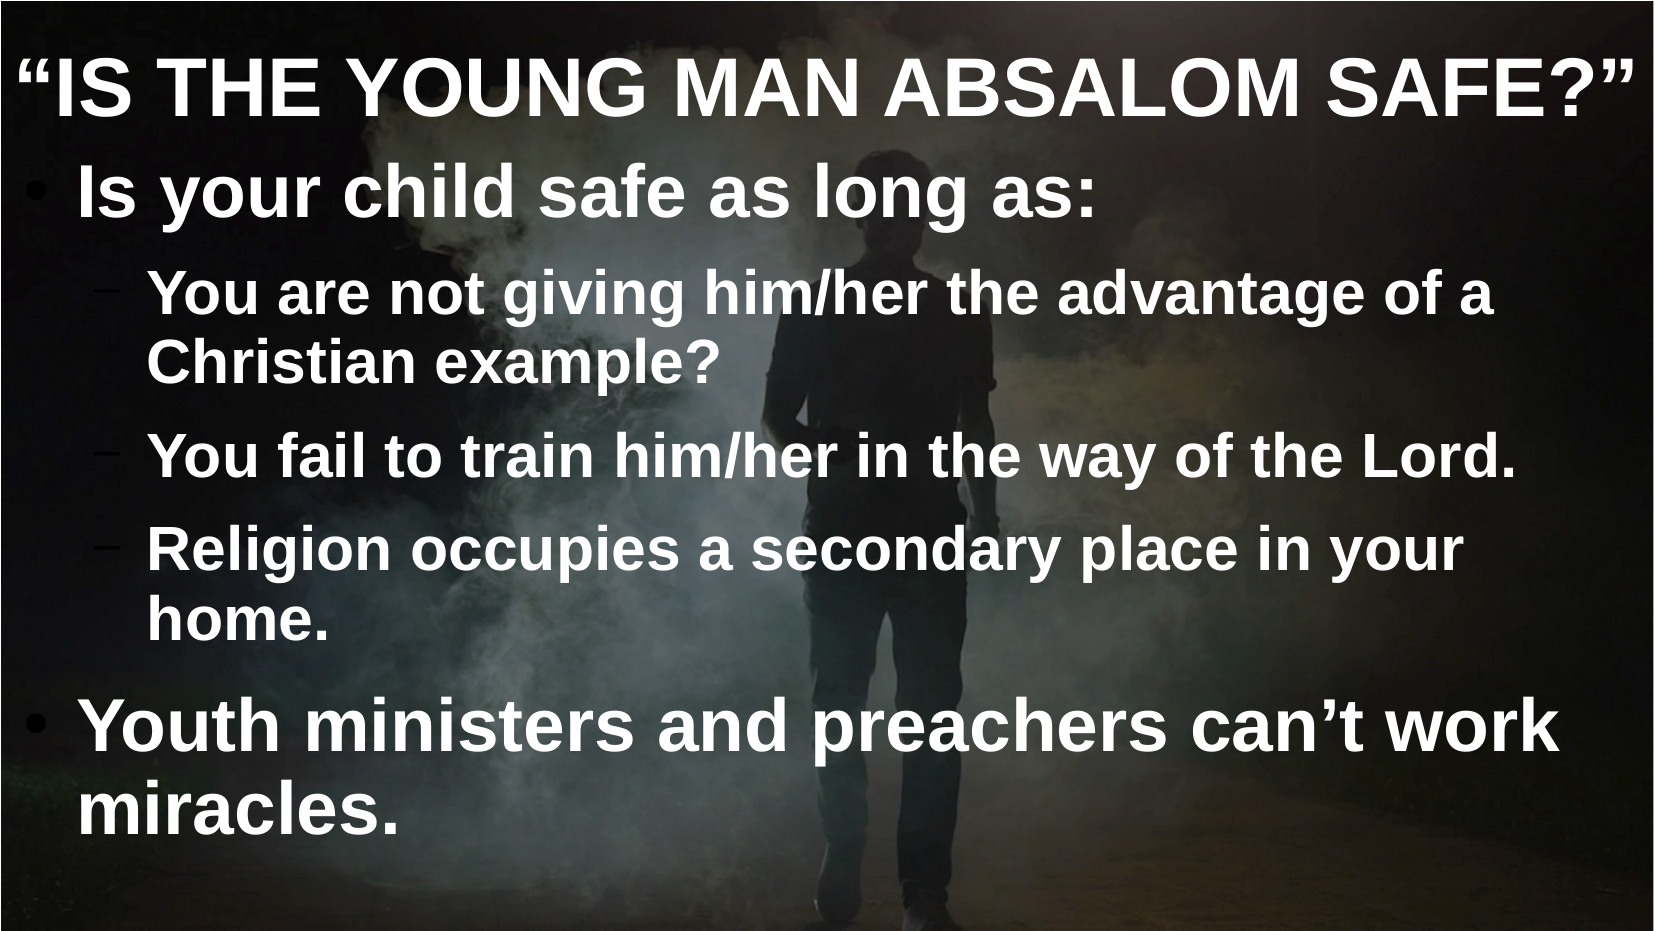

# “IS THE YOUNG MAN ABSALOM SAFE?”
Is your child safe as long as:
You are not giving him/her the advantage of a Christian example?
You fail to train him/her in the way of the Lord.
Religion occupies a secondary place in your home.
Youth ministers and preachers can’t work miracles.